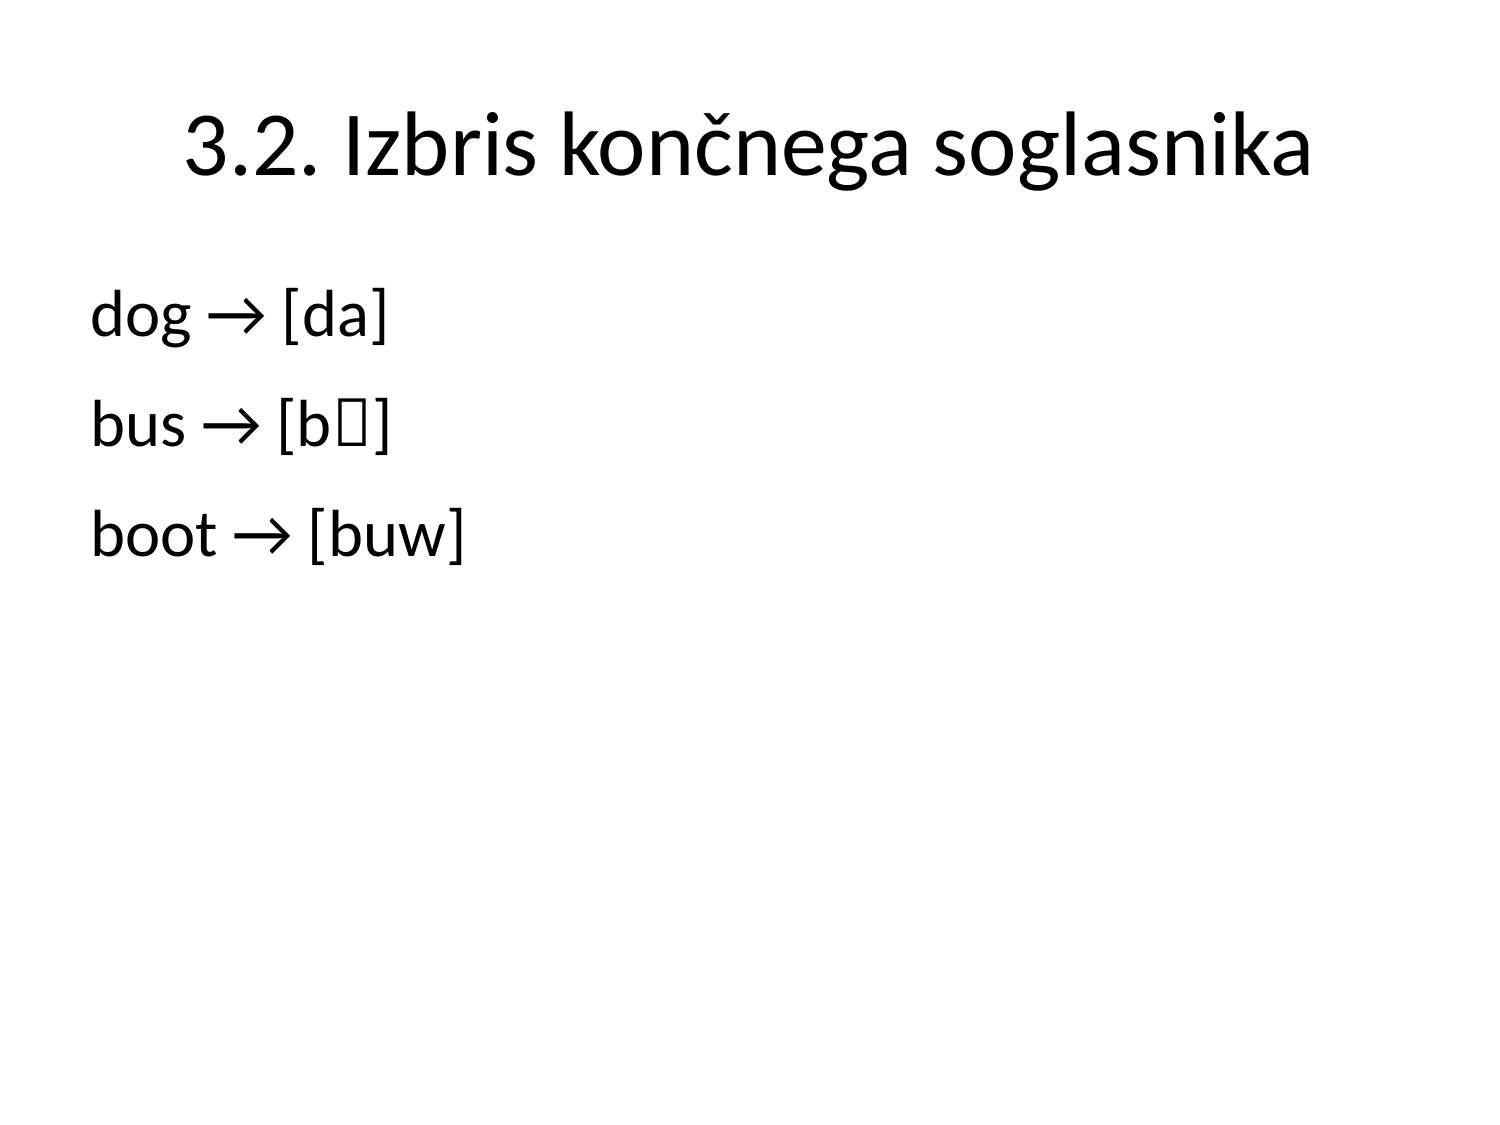

# 3.2. Izbris končnega soglasnika
dog → [da]
bus → [b]
boot → [buw]